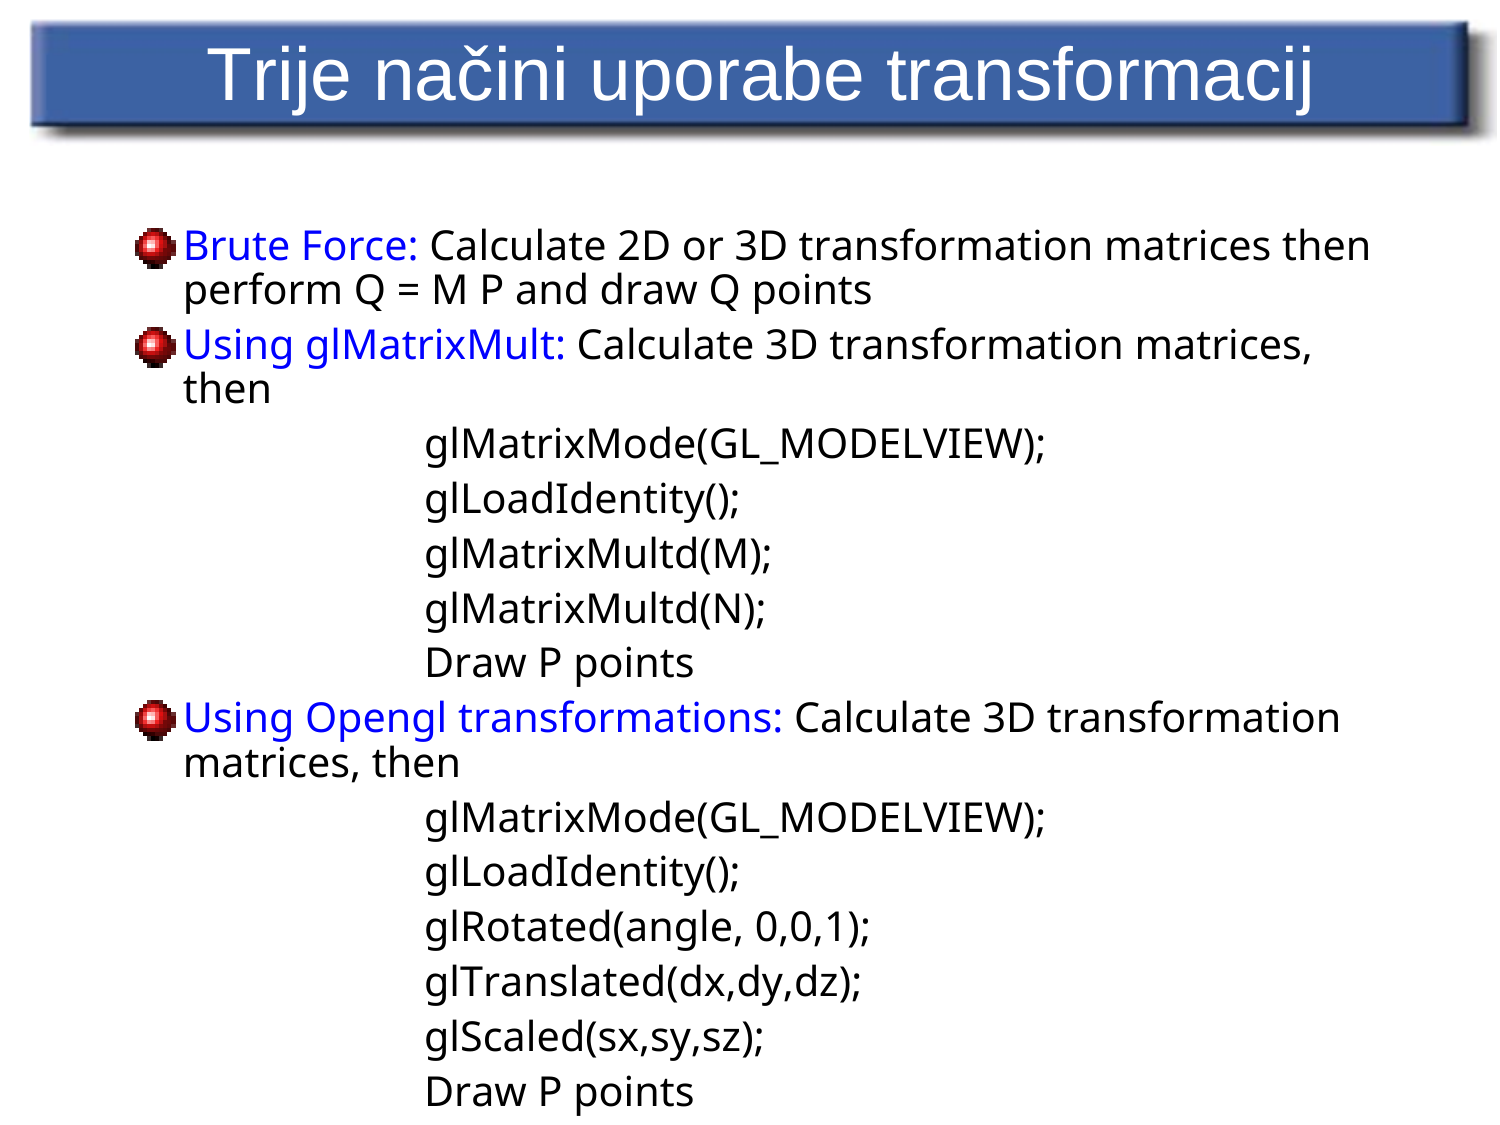

# Trije načini uporabe transformacij
Brute Force: Calculate 2D or 3D transformation matrices then perform Q = M P and draw Q points
Using glMatrixMult: Calculate 3D transformation matrices, then
glMatrixMode(GL_MODELVIEW);
glLoadIdentity();
glMatrixMultd(M);
glMatrixMultd(N);
Draw P points
Using Opengl transformations: Calculate 3D transformation matrices, then
glMatrixMode(GL_MODELVIEW);
glLoadIdentity();
glRotated(angle, 0,0,1);
glTranslated(dx,dy,dz);
glScaled(sx,sy,sz);
Draw P points